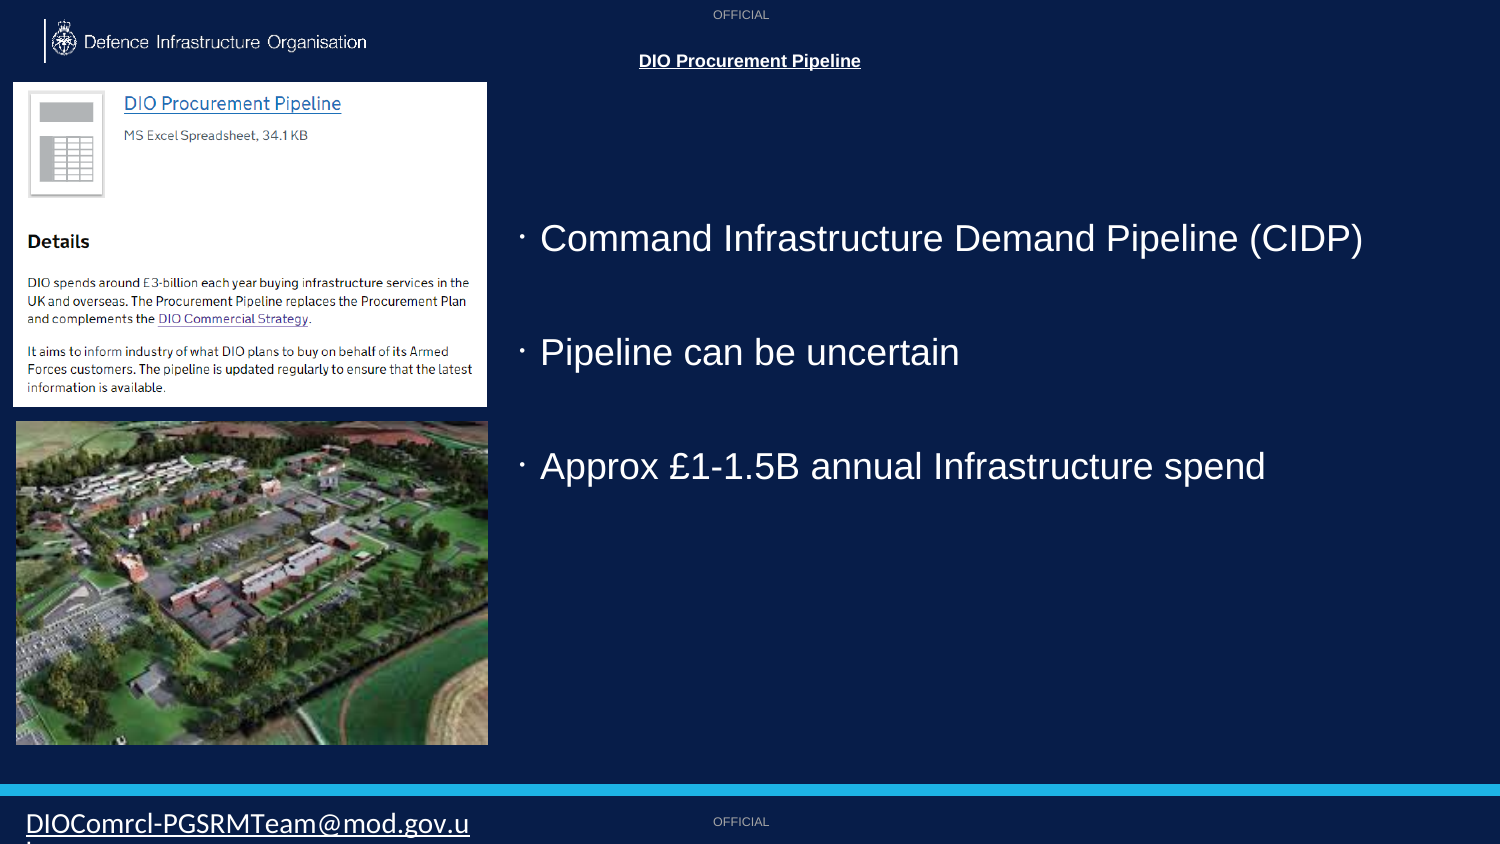

# DIO Procurement Pipeline
Command Infrastructure Demand Pipeline (CIDP)
Pipeline can be uncertain
Approx £1-1.5B annual Infrastructure spend
DIOComrcl-PGSRMTeam@mod.gov.uk